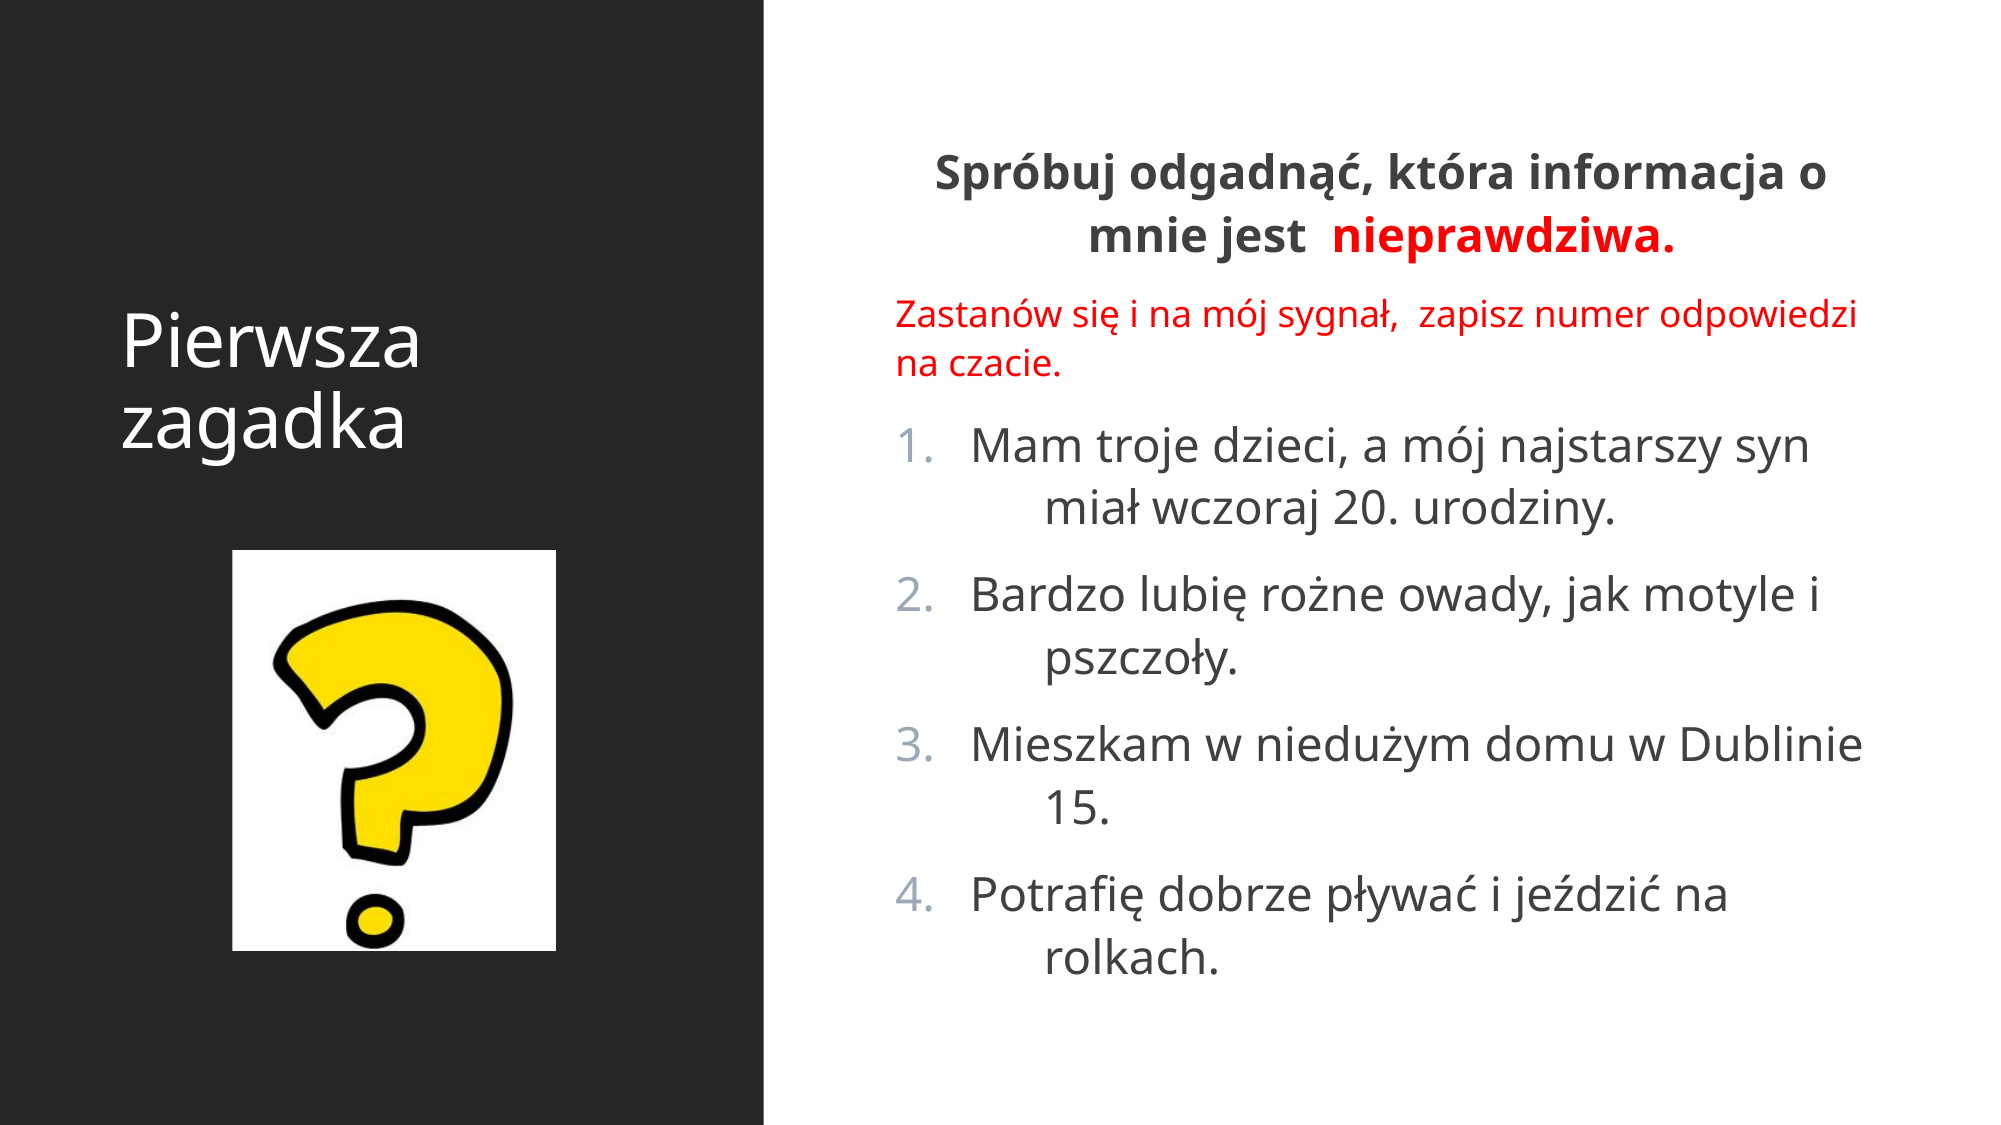

# Pierwsza zagadka
Spróbuj odgadnąć, która informacja o mnie jest nieprawdziwa.
Zastanów się i na mój sygnał, zapisz numer odpowiedzi na czacie.
Mam troje dzieci, a mój najstarszy syn miał wczoraj 20. urodziny.
Bardzo lubię rożne owady, jak motyle i pszczoły.
Mieszkam w niedużym domu w Dublinie 15.
Potrafię dobrze pływać i jeździć na rolkach.